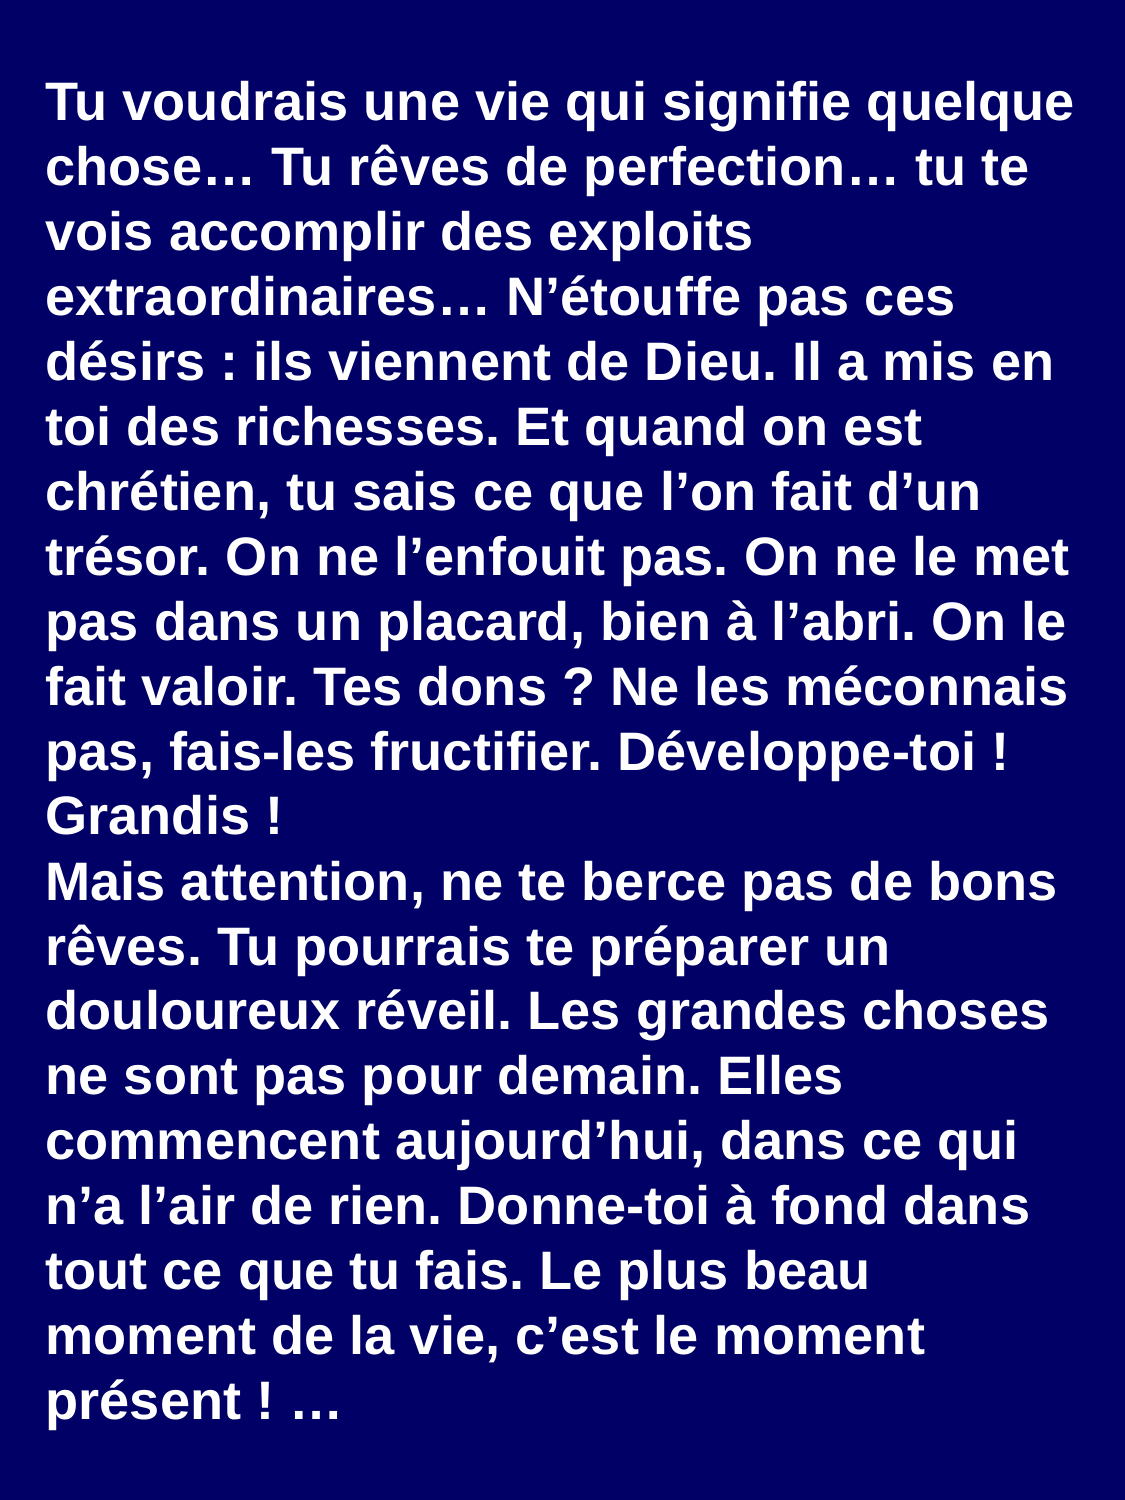

Tu voudrais une vie qui signifie quelque chose… Tu rêves de perfection… tu te vois accomplir des exploits extraordinaires… N’étouffe pas ces désirs : ils viennent de Dieu. Il a mis en toi des richesses. Et quand on est chrétien, tu sais ce que l’on fait d’un trésor. On ne l’enfouit pas. On ne le met pas dans un placard, bien à l’abri. On le fait valoir. Tes dons ? Ne les méconnais pas, fais-les fructifier. Développe-toi ! Grandis !
Mais attention, ne te berce pas de bons rêves. Tu pourrais te préparer un douloureux réveil. Les grandes choses ne sont pas pour demain. Elles commencent aujourd’hui, dans ce qui n’a l’air de rien. Donne-toi à fond dans tout ce que tu fais. Le plus beau moment de la vie, c’est le moment présent ! …